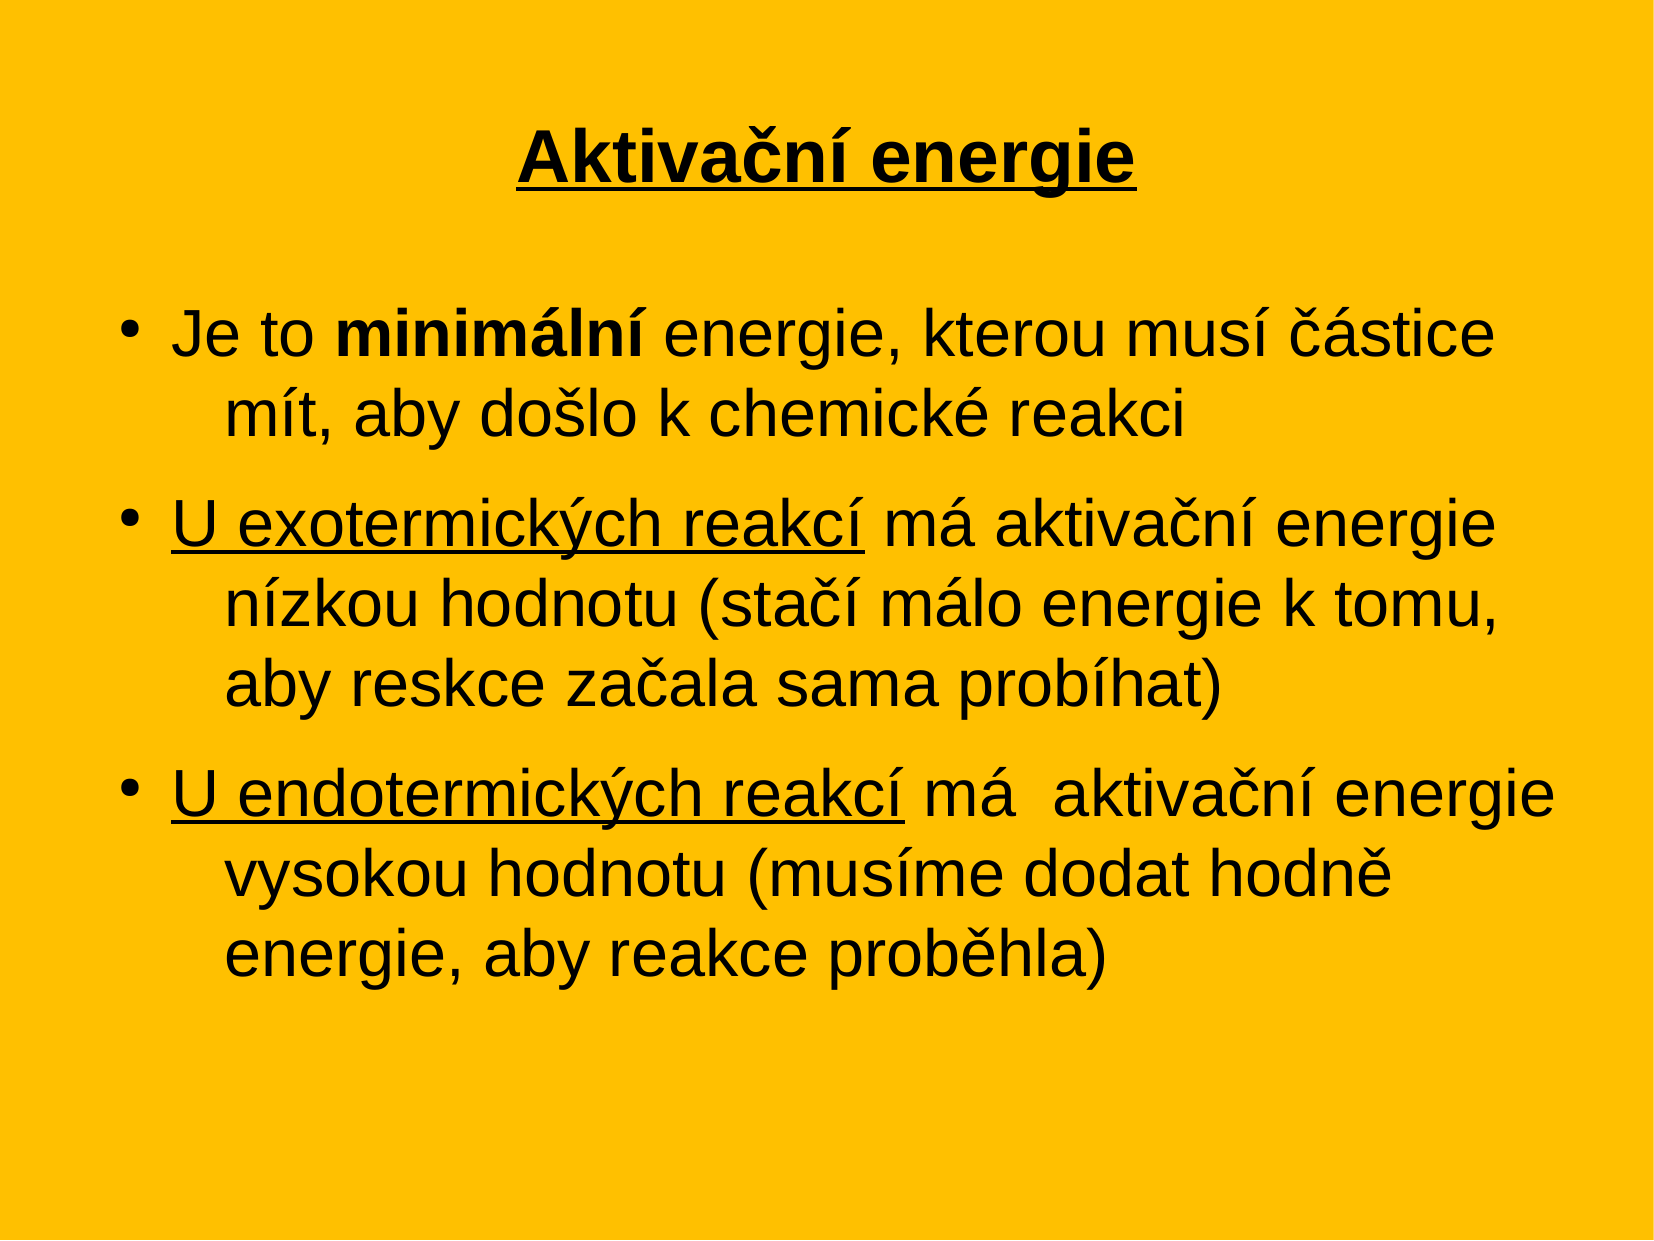

# Aktivační energie
Je to minimální energie, kterou musí částice mít, aby došlo k chemické reakci
U exotermických reakcí má aktivační energie nízkou hodnotu (stačí málo energie k tomu, aby reskce začala sama probíhat)
U endotermických reakcí má aktivační energie vysokou hodnotu (musíme dodat hodně energie, aby reakce proběhla)